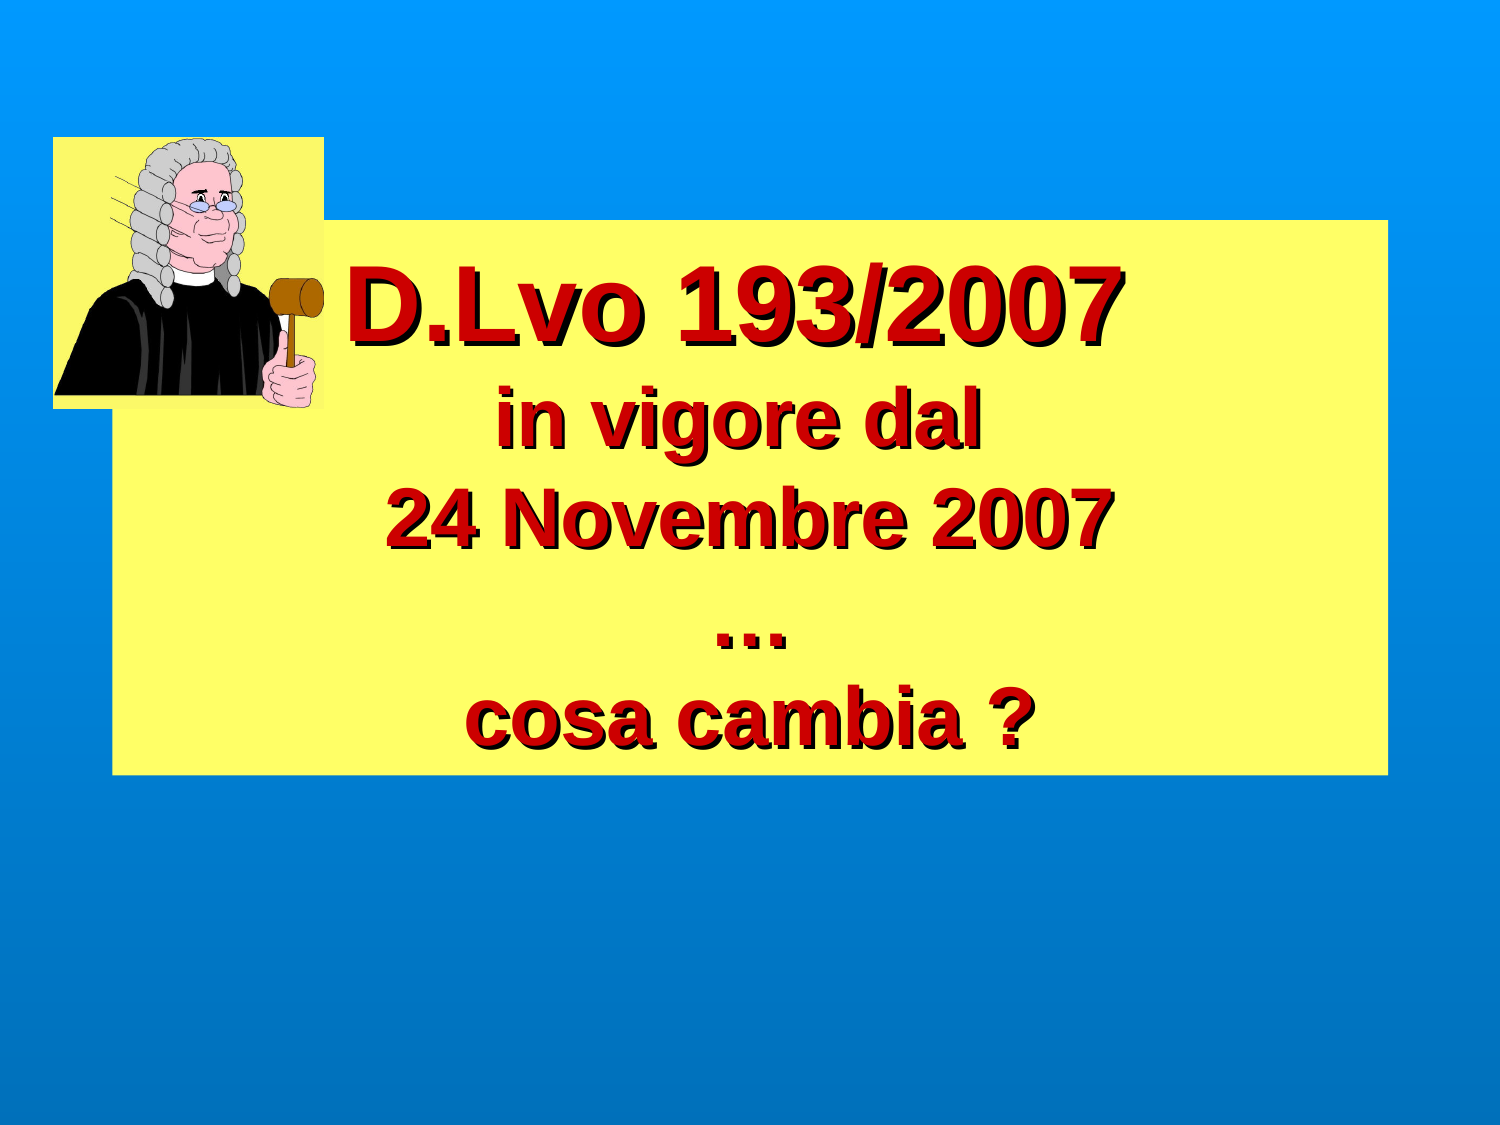

# D.Lvo 193/2007 in vigore dal 24 Novembre 2007 … cosa cambia ?